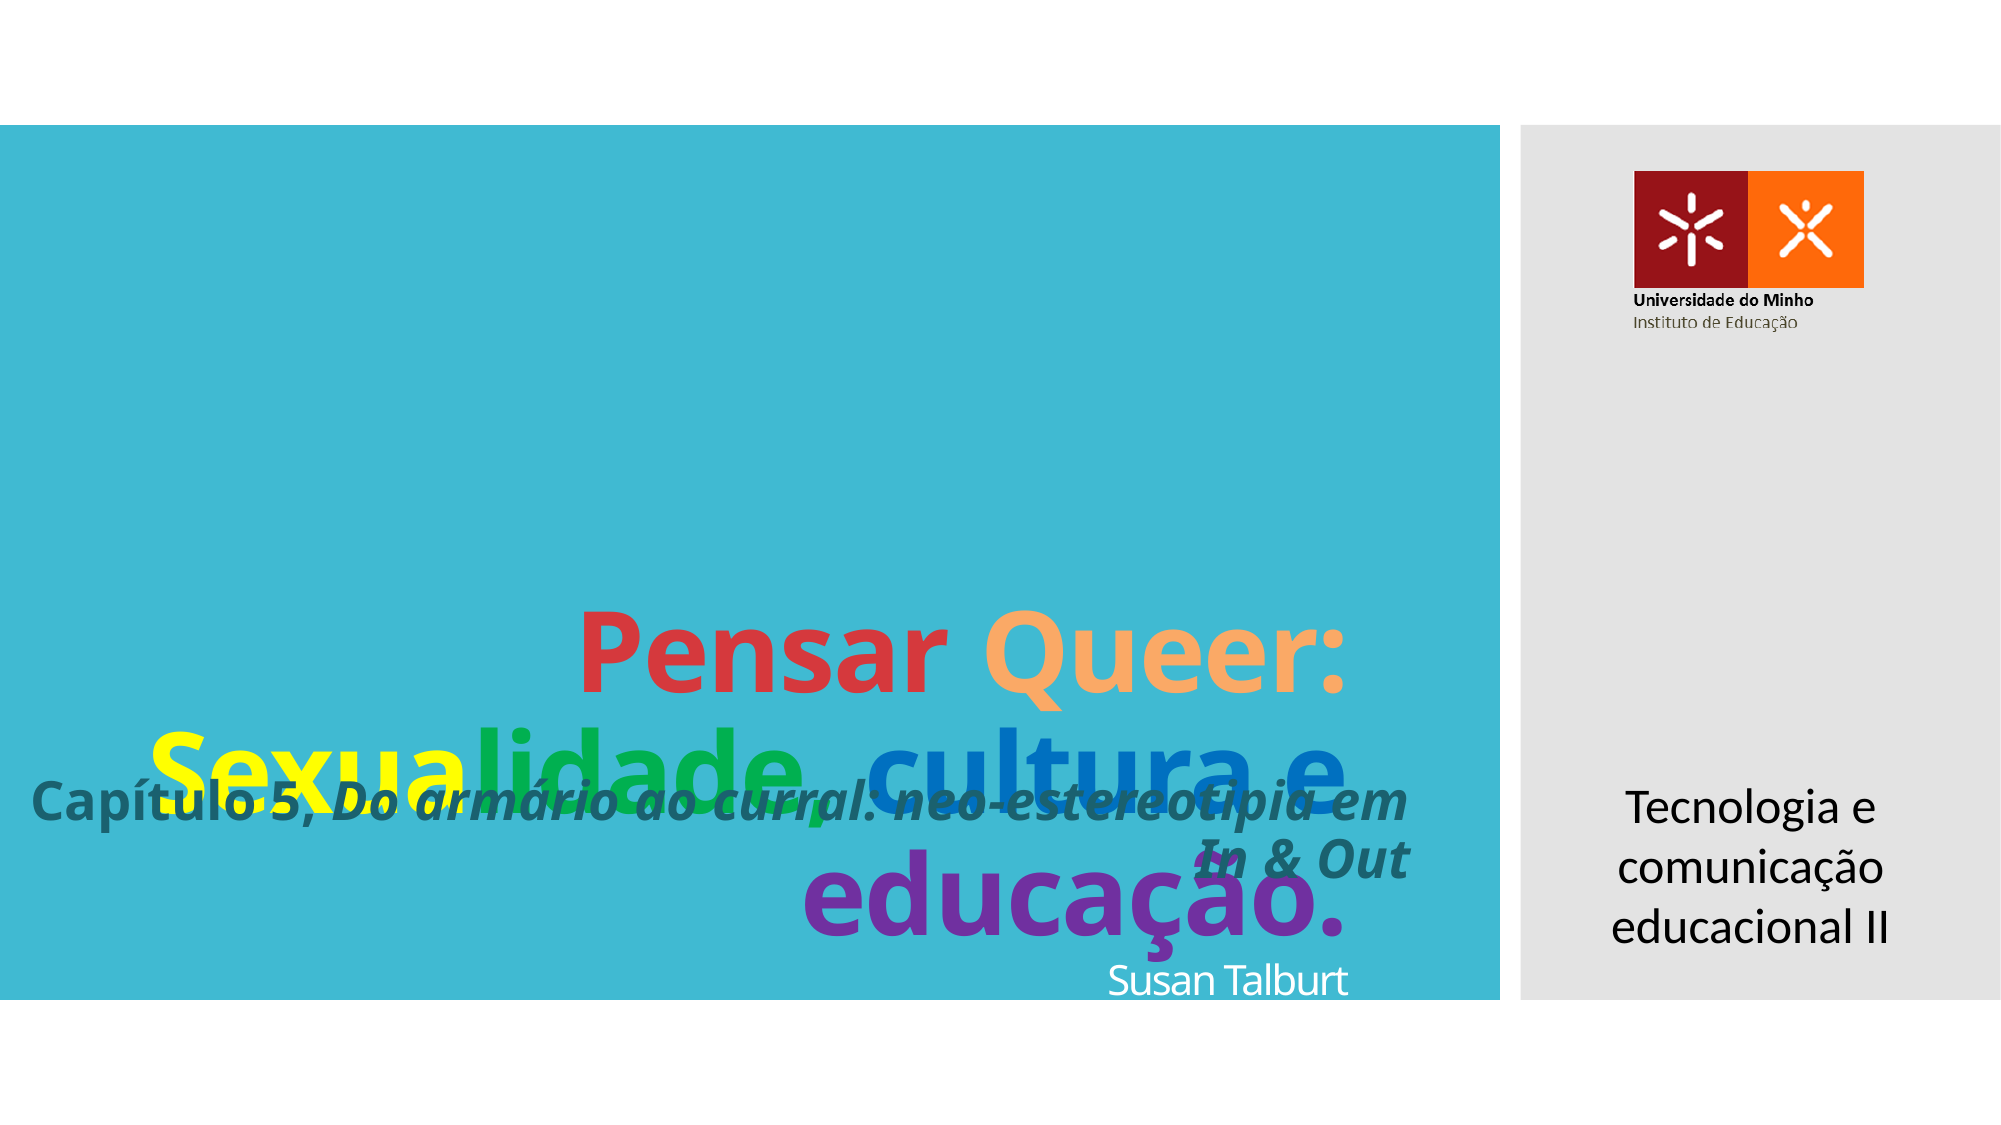

# Pensar Queer: Sexualidade, cultura e educação. Susan Talburt Shirley R. Steimberg
Capítulo 5, Do armário ao curral: neo-estereotipia em In & Out
Tecnologia e comunicação educacional II